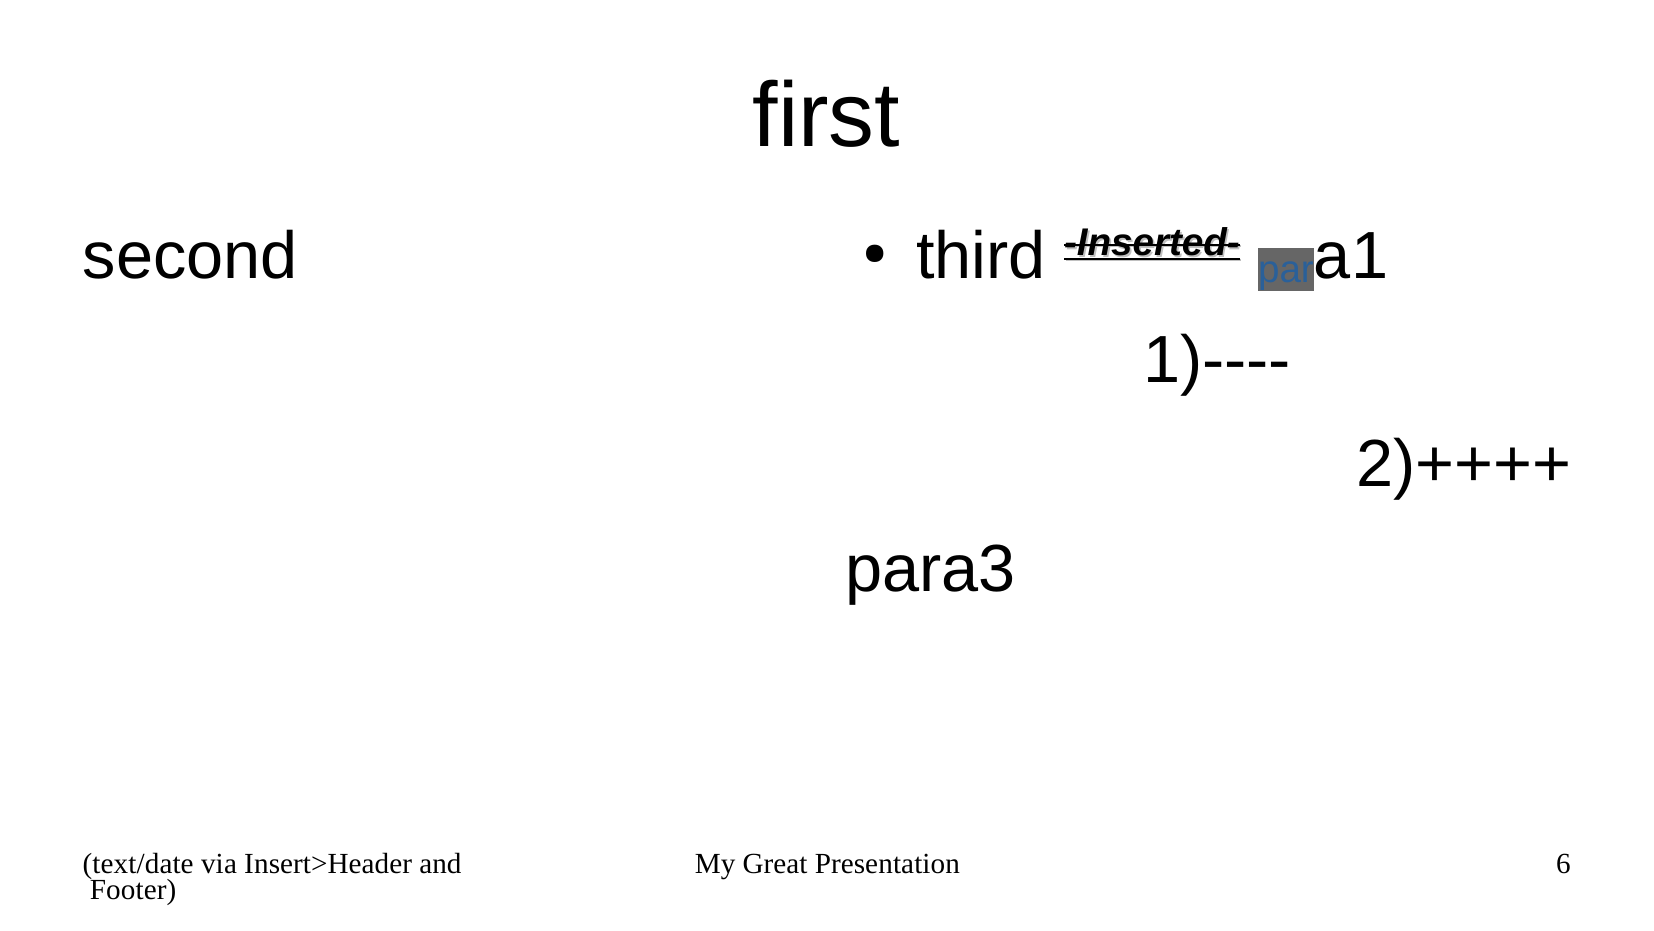

# first
second
third -Inserted- para1
----
++++
para3
(text/date via Insert>Header and Footer)
My Great Presentation
6